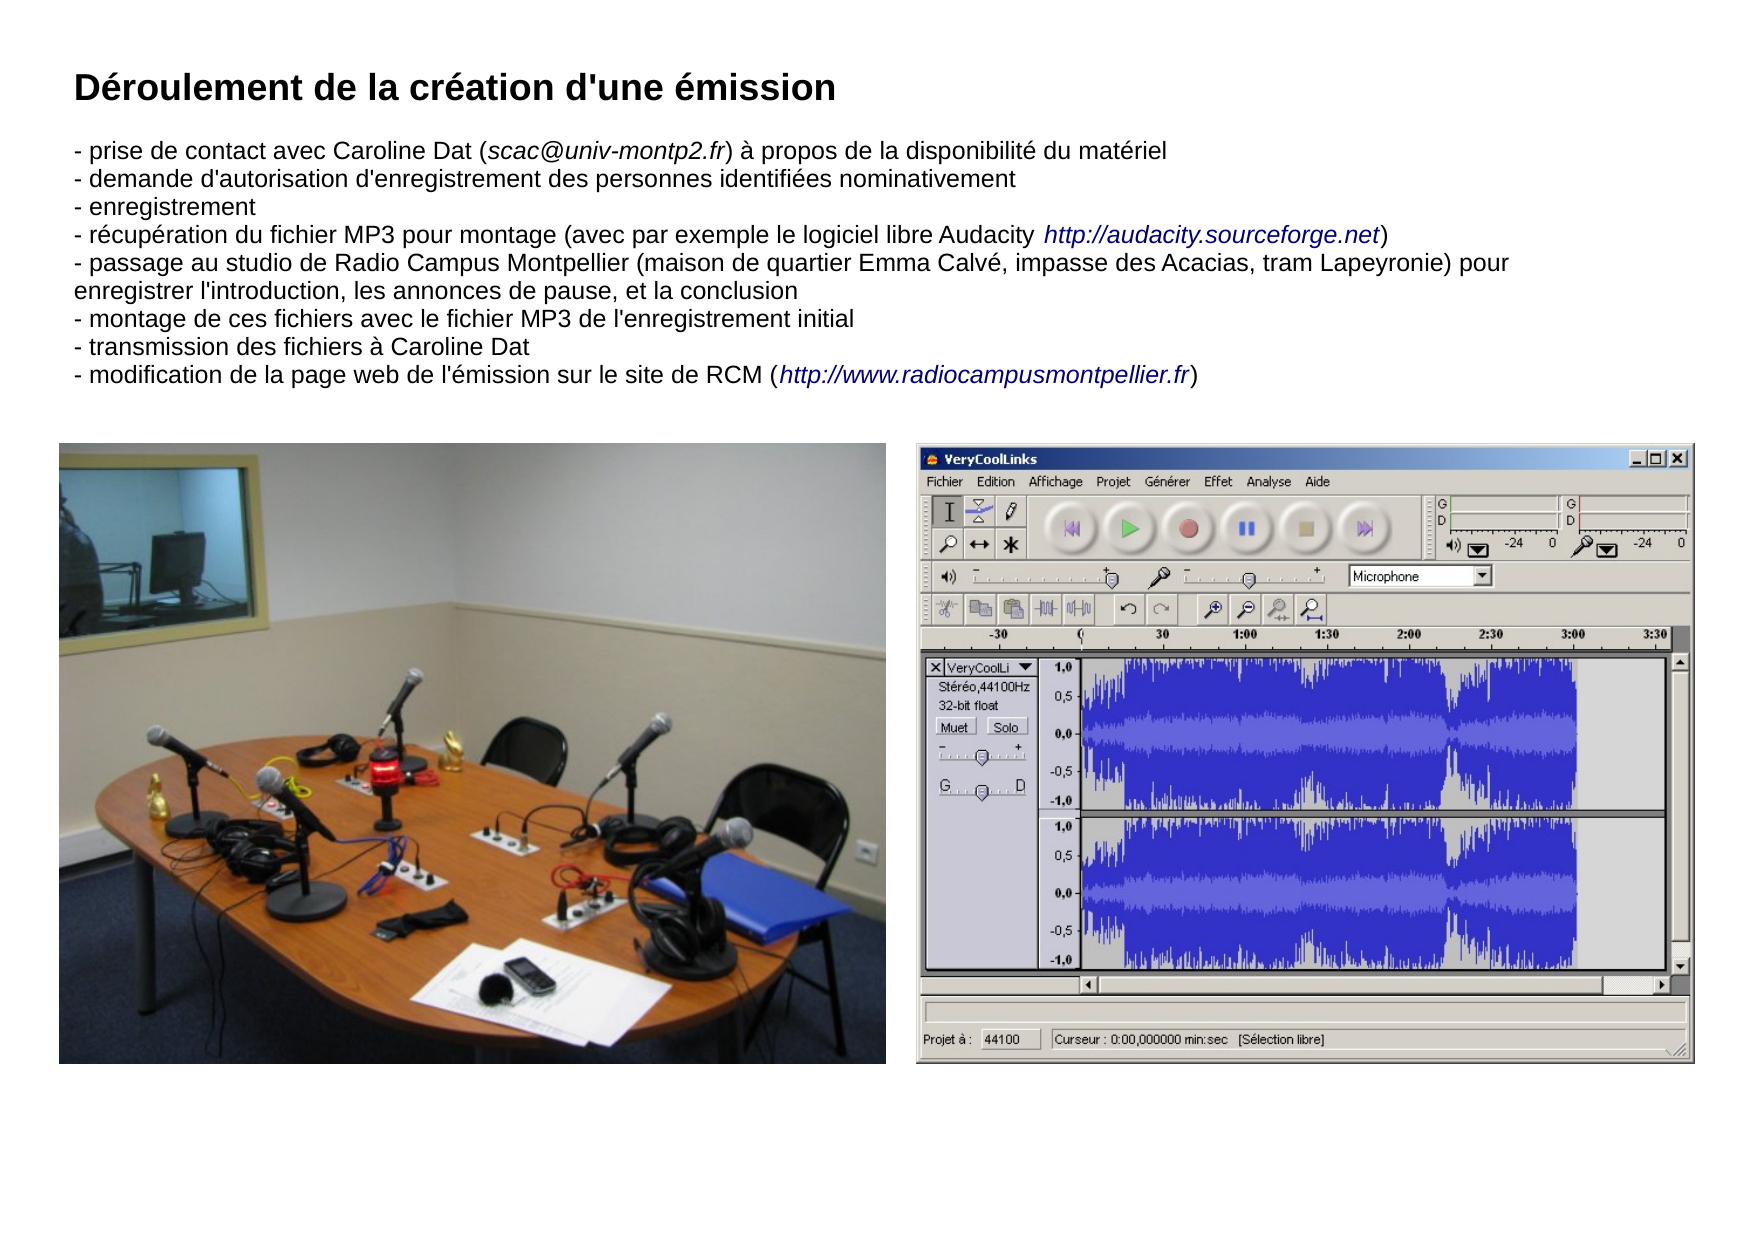

Déroulement de la création d'une émission
- prise de contact avec Caroline Dat (scac@univ-montp2.fr) à propos de la disponibilité du matériel
- demande d'autorisation d'enregistrement des personnes identifiées nominativement
- enregistrement
- récupération du fichier MP3 pour montage (avec par exemple le logiciel libre Audacity http://audacity.sourceforge.net)
- passage au studio de Radio Campus Montpellier (maison de quartier Emma Calvé, impasse des Acacias, tram Lapeyronie) pour enregistrer l'introduction, les annonces de pause, et la conclusion
- montage de ces fichiers avec le fichier MP3 de l'enregistrement initial
- transmission des fichiers à Caroline Dat
- modification de la page web de l'émission sur le site de RCM (http://www.radiocampusmontpellier.fr)